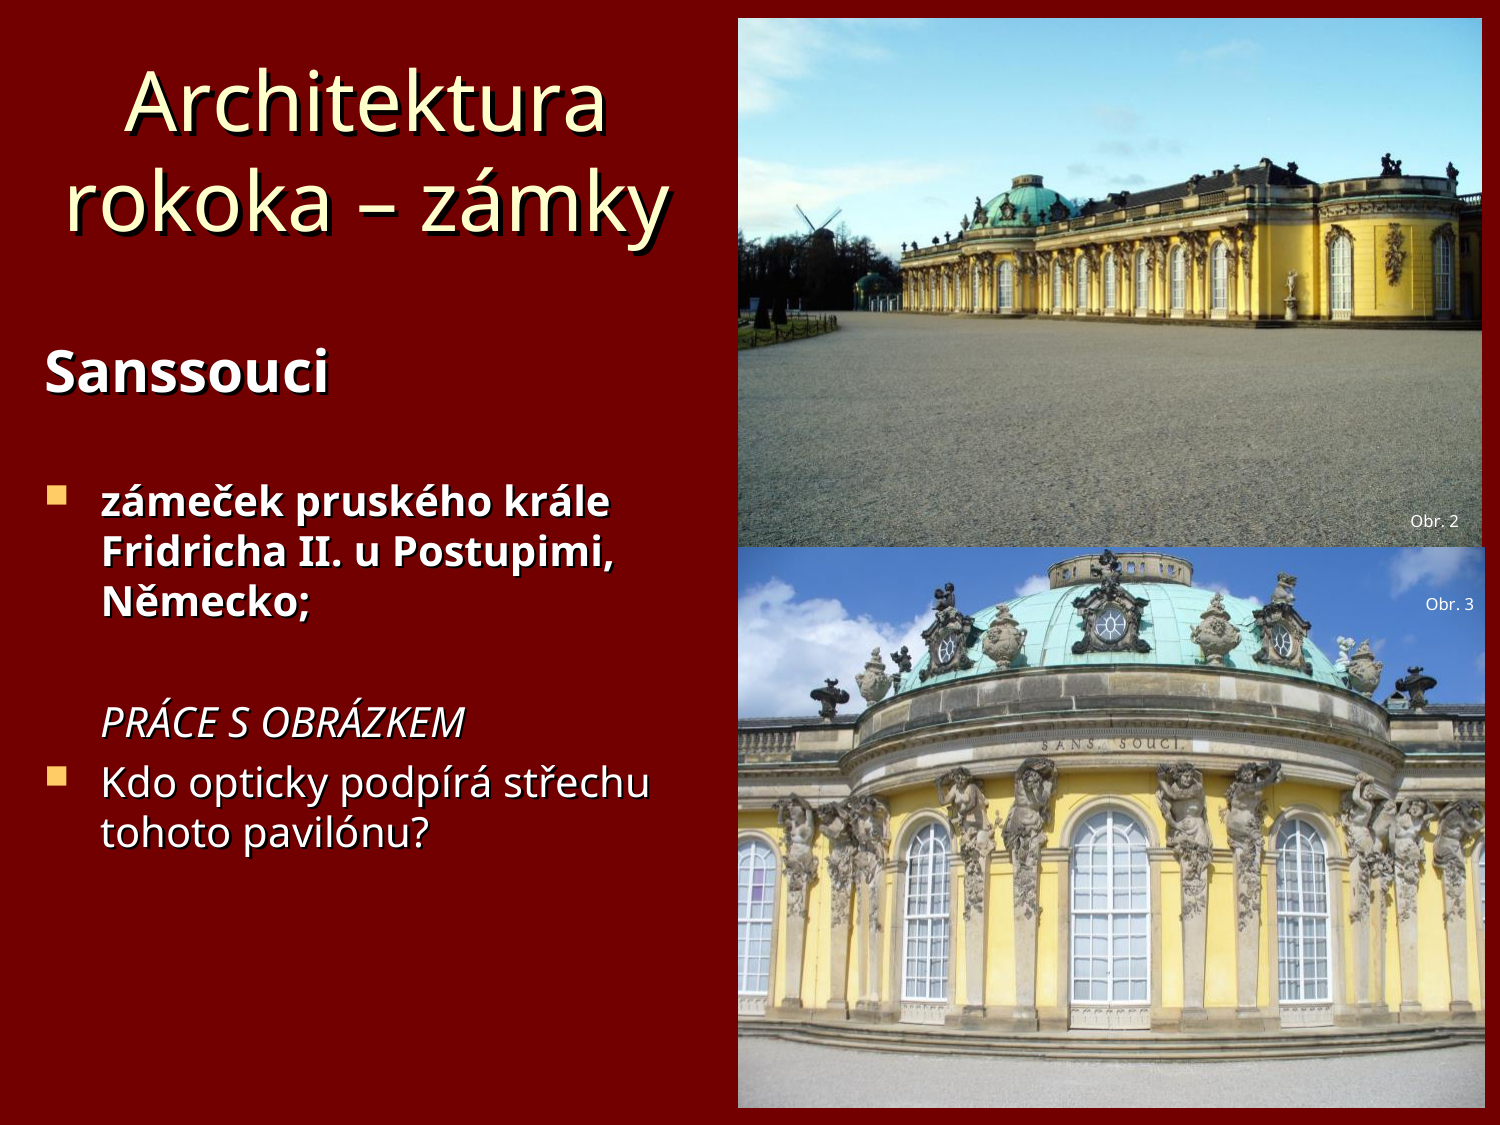

# Architektura rokoka – zámky
Sanssouci
zámeček pruského krále Fridricha II. u Postupimi, Německo;
	PRÁCE S OBRÁZKEM
Kdo opticky podpírá střechu tohoto pavilónu?
Obr. 2
Obr. 3